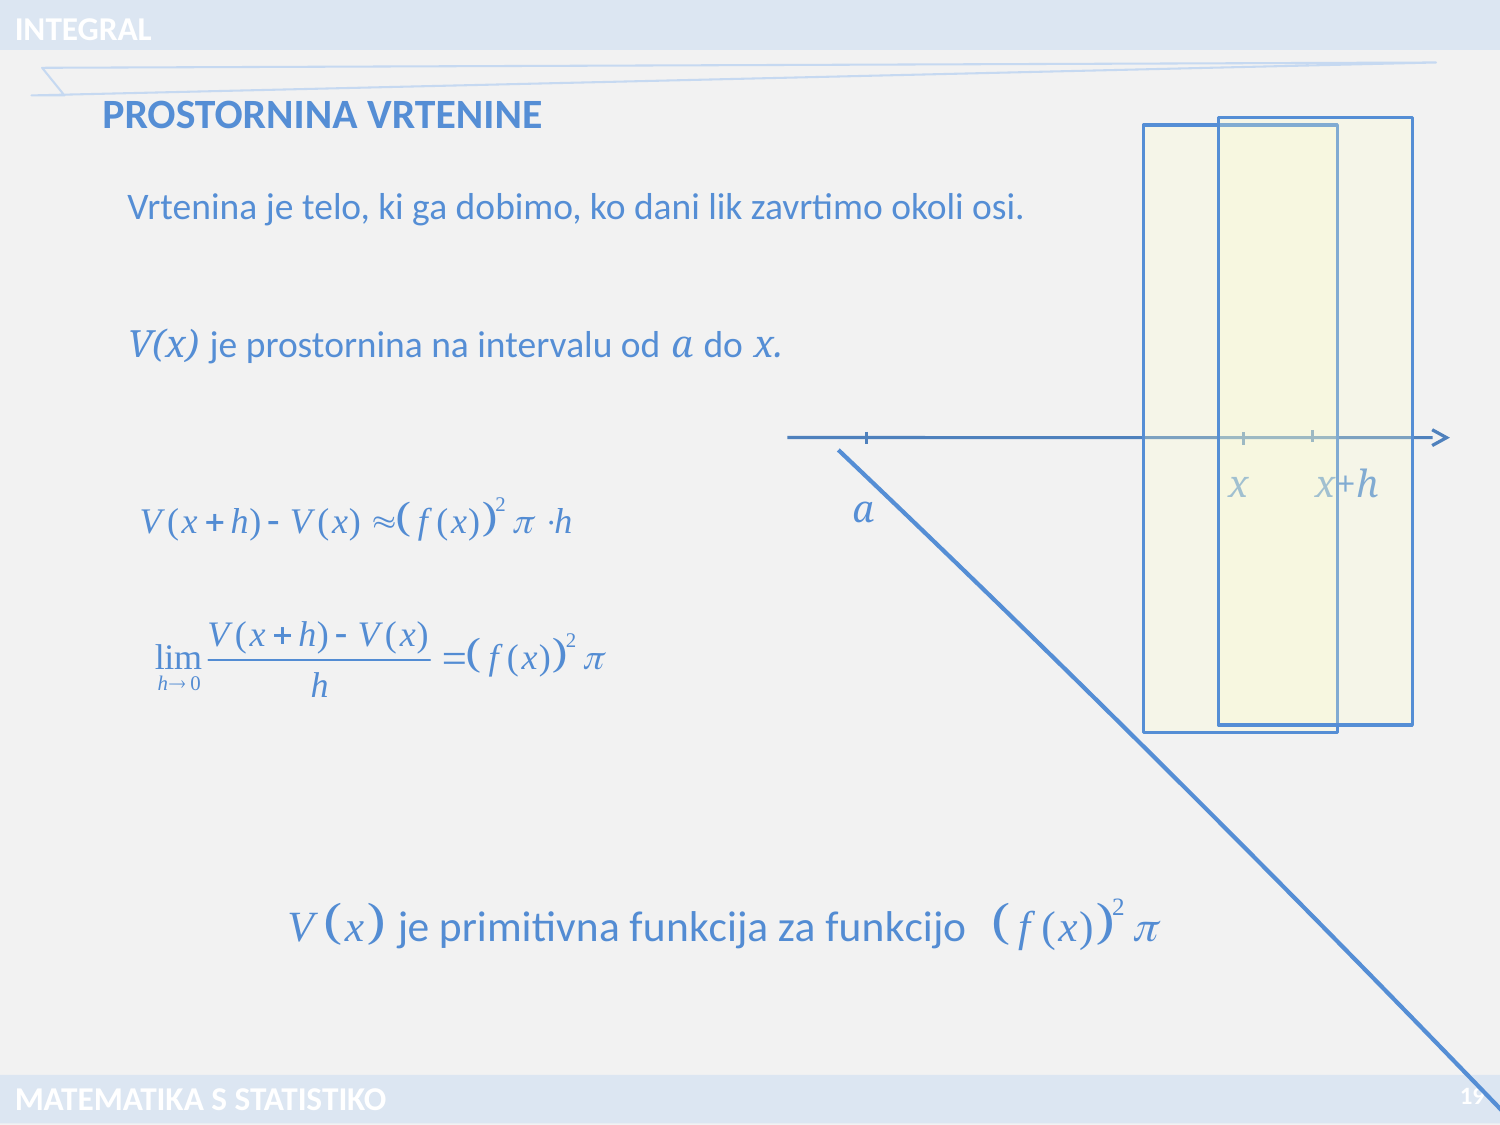

INTEGRAL
PROSTORNINA VRTENINE
Vrtenina je telo, ki ga dobimo, ko dani lik zavrtimo okoli osi.
V(x) je prostornina na intervalu od a do x.
x+h
x
a
MATEMATIKA S STATISTIKO